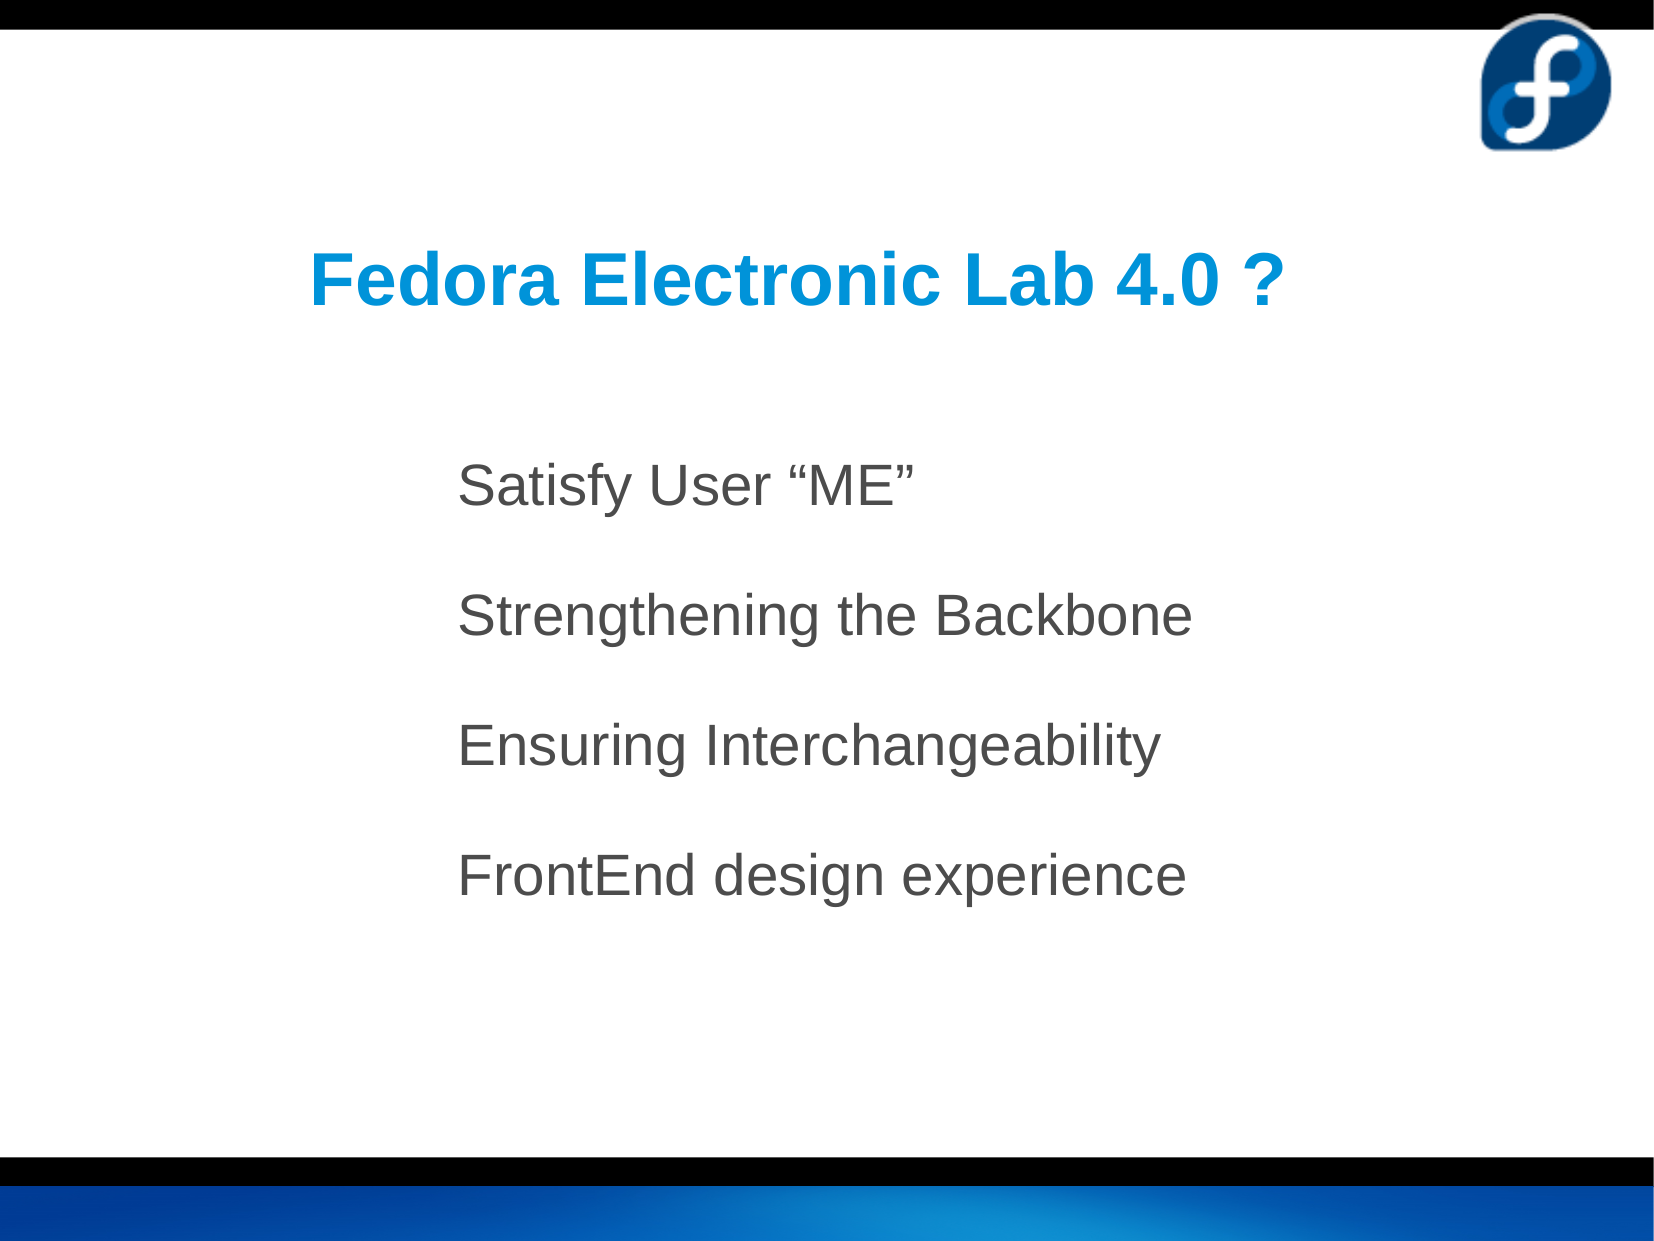

Fedora Electronic Lab 4.0 ?
Satisfy User “ME”
Strengthening the Backbone
Ensuring Interchangeability
FrontEnd design experience